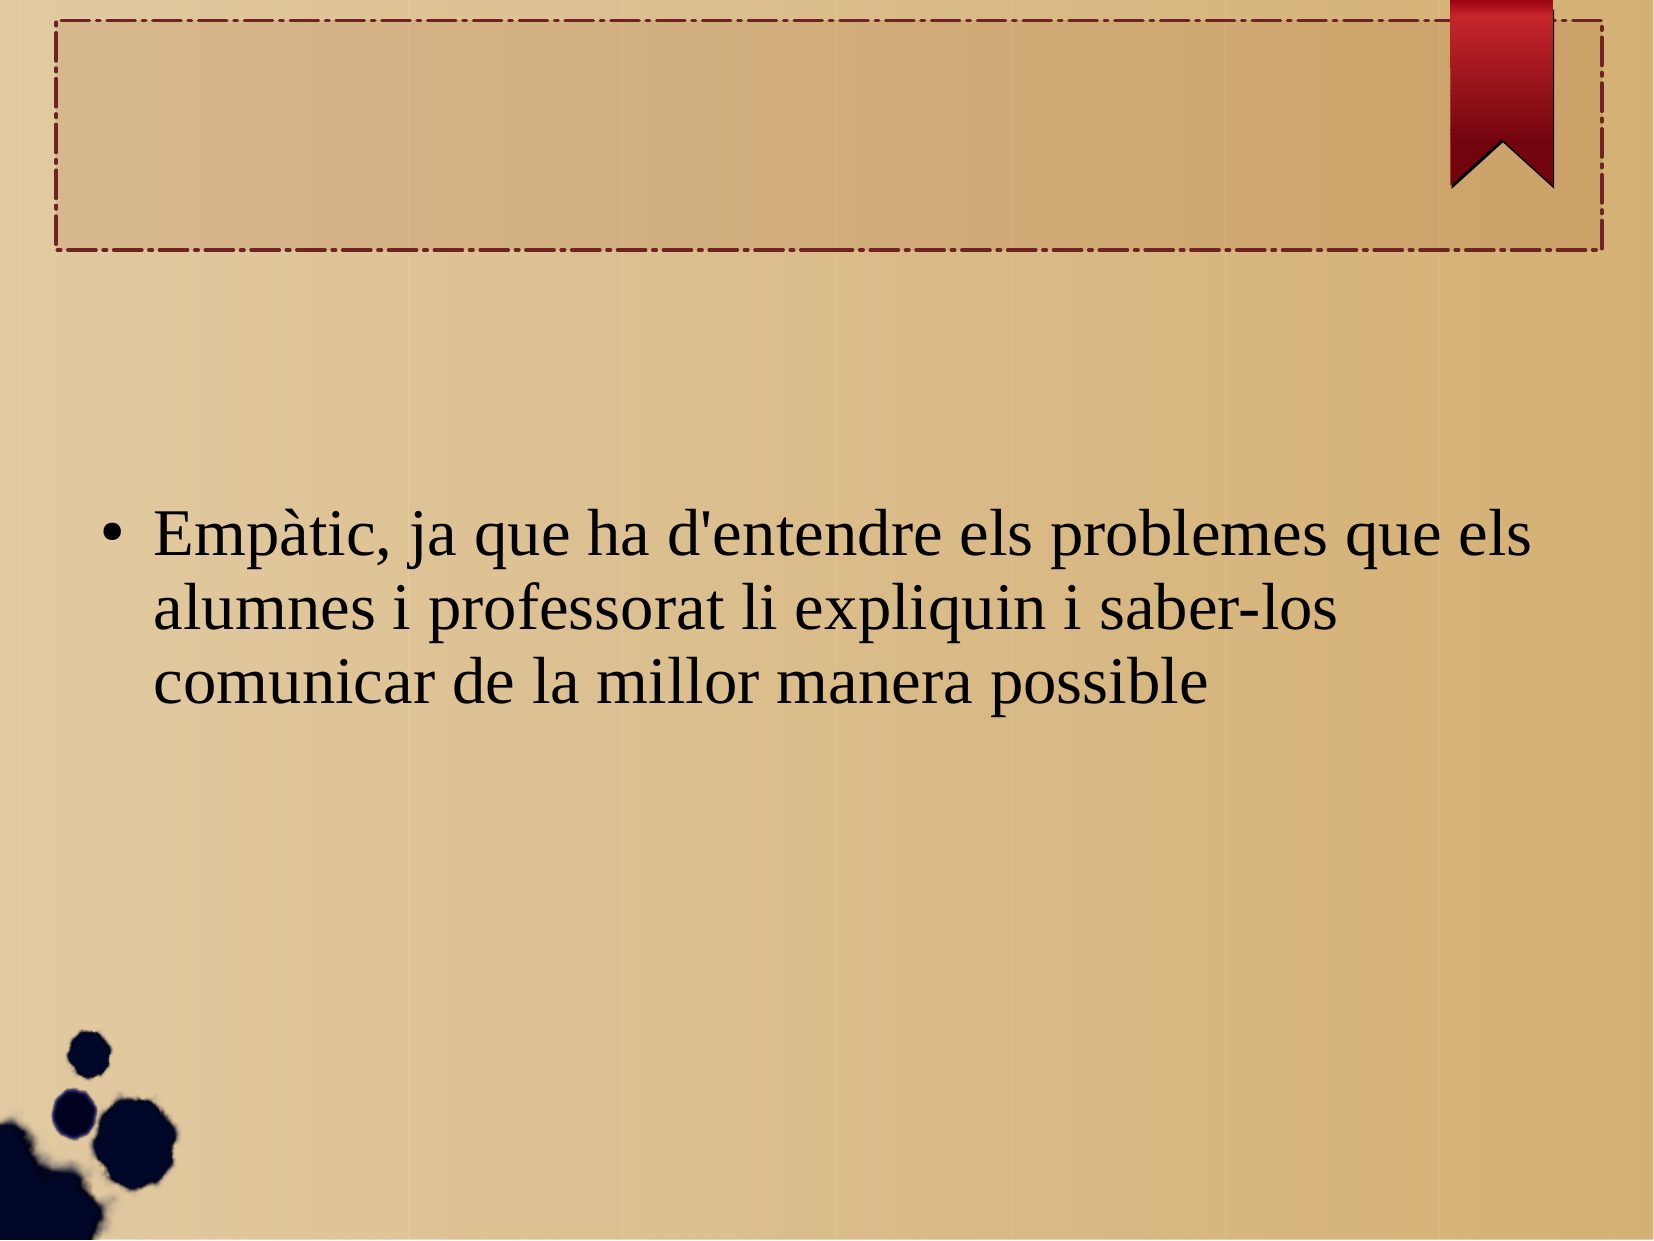

#
Empàtic, ja que ha d'entendre els problemes que els alumnes i professorat li expliquin i saber-los comunicar de la millor manera possible